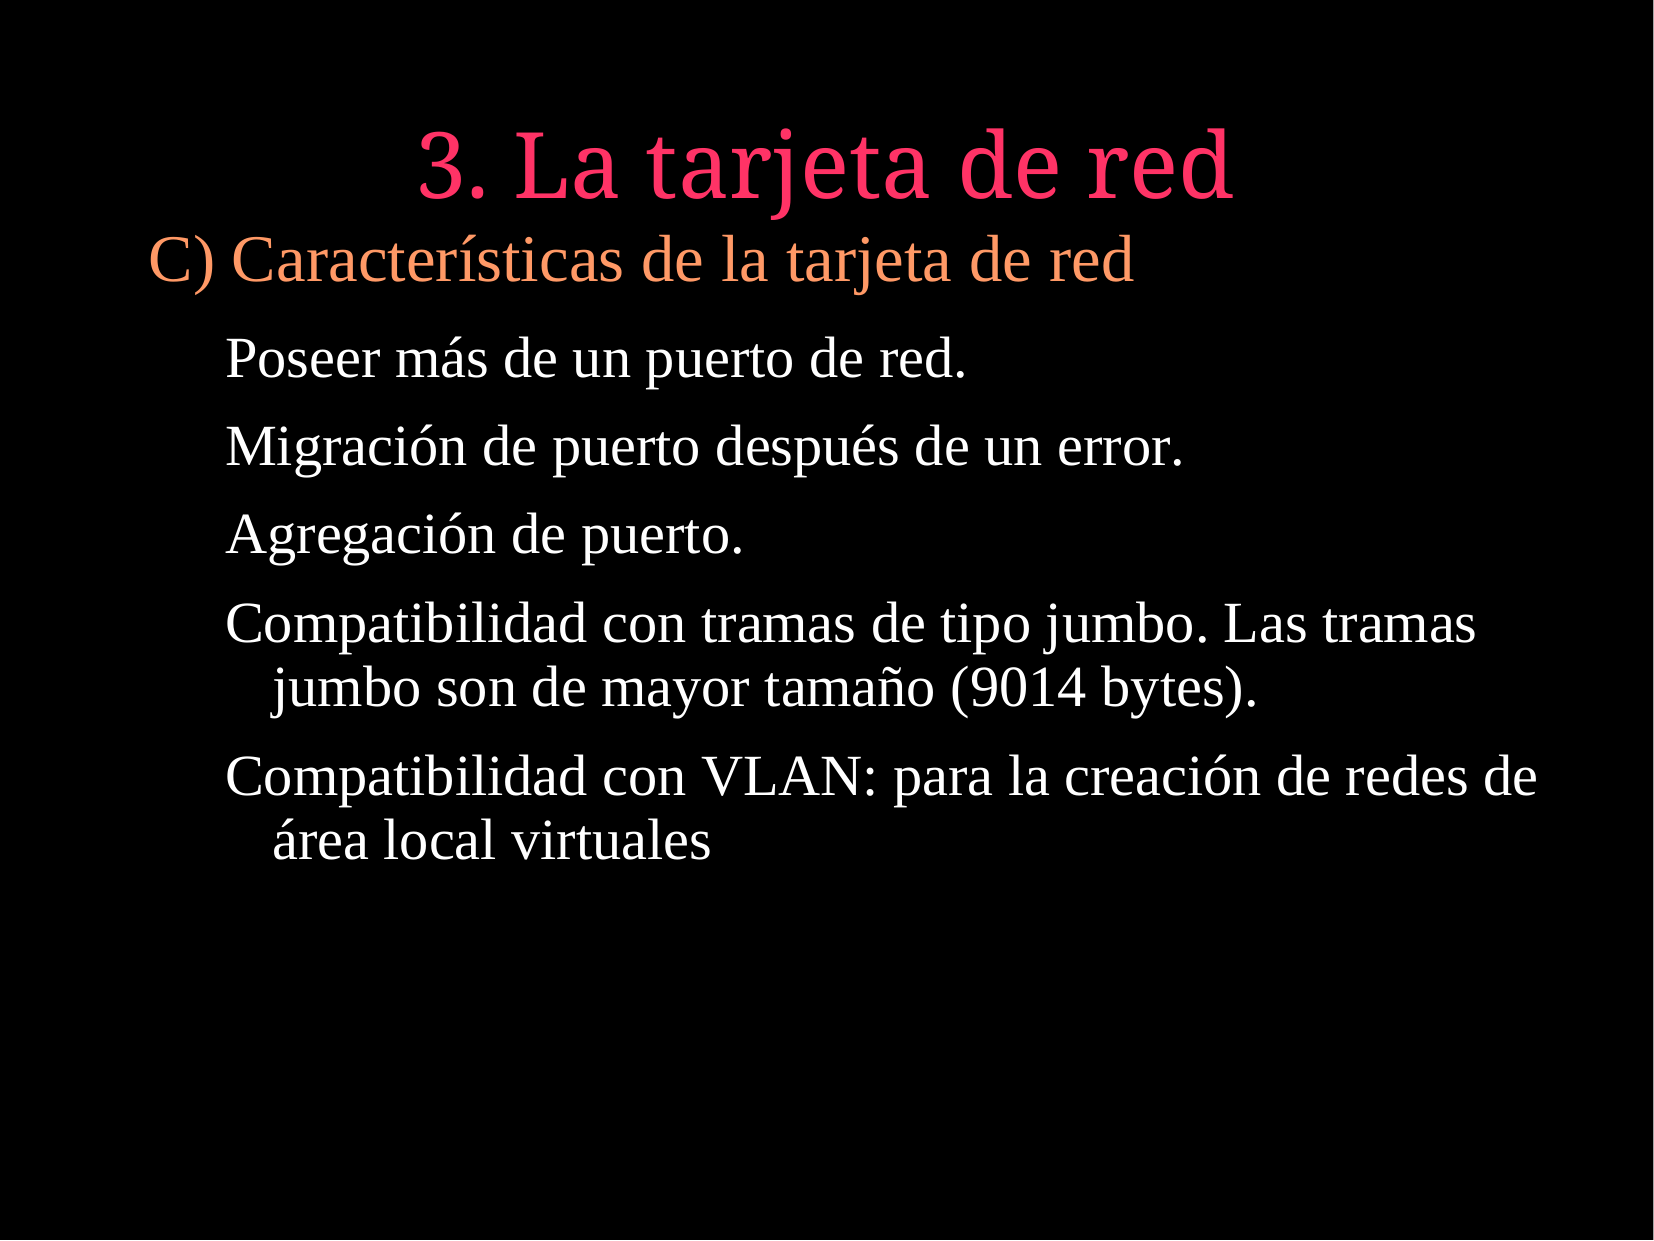

# 3. La tarjeta de red
C) Características de la tarjeta de red
Poseer más de un puerto de red.
Migración de puerto después de un error.
Agregación de puerto.
Compatibilidad con tramas de tipo jumbo. Las tramas jumbo son de mayor tamaño (9014 bytes).
Compatibilidad con VLAN: para la creación de redes de área local virtuales